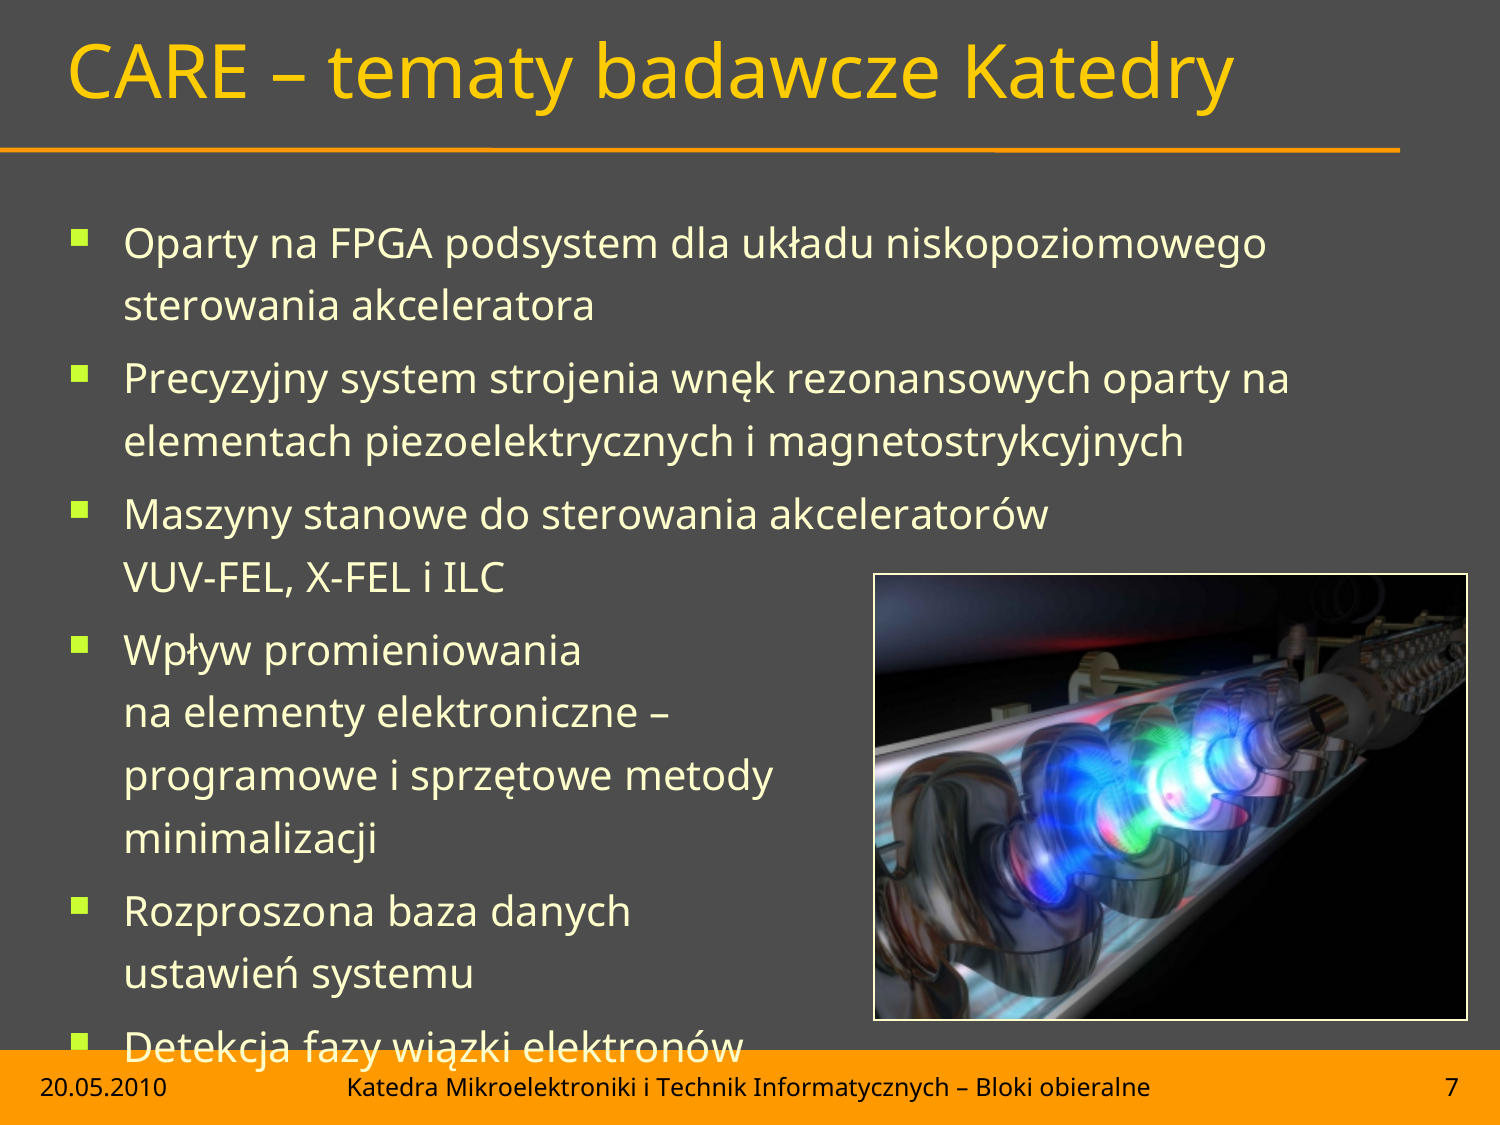

# CARE – tematy badawcze Katedry
Oparty na FPGA podsystem dla układu niskopoziomowego
sterowania akceleratora
Precyzyjny system strojenia wnęk rezonansowych oparty na elementach piezoelektrycznych i magnetostrykcyjnych
Maszyny stanowe do sterowania akceleratorów
VUV-FEL, X-FEL i ILC
Wpływ promieniowania
na elementy elektroniczne –
programowe i sprzętowe metody
minimalizacji
Rozproszona baza danych
ustawień systemu
Detekcja fazy wiązki elektronów
20.05.2010
Katedra Mikroelektroniki i Technik Informatycznych – Bloki obieralne
7